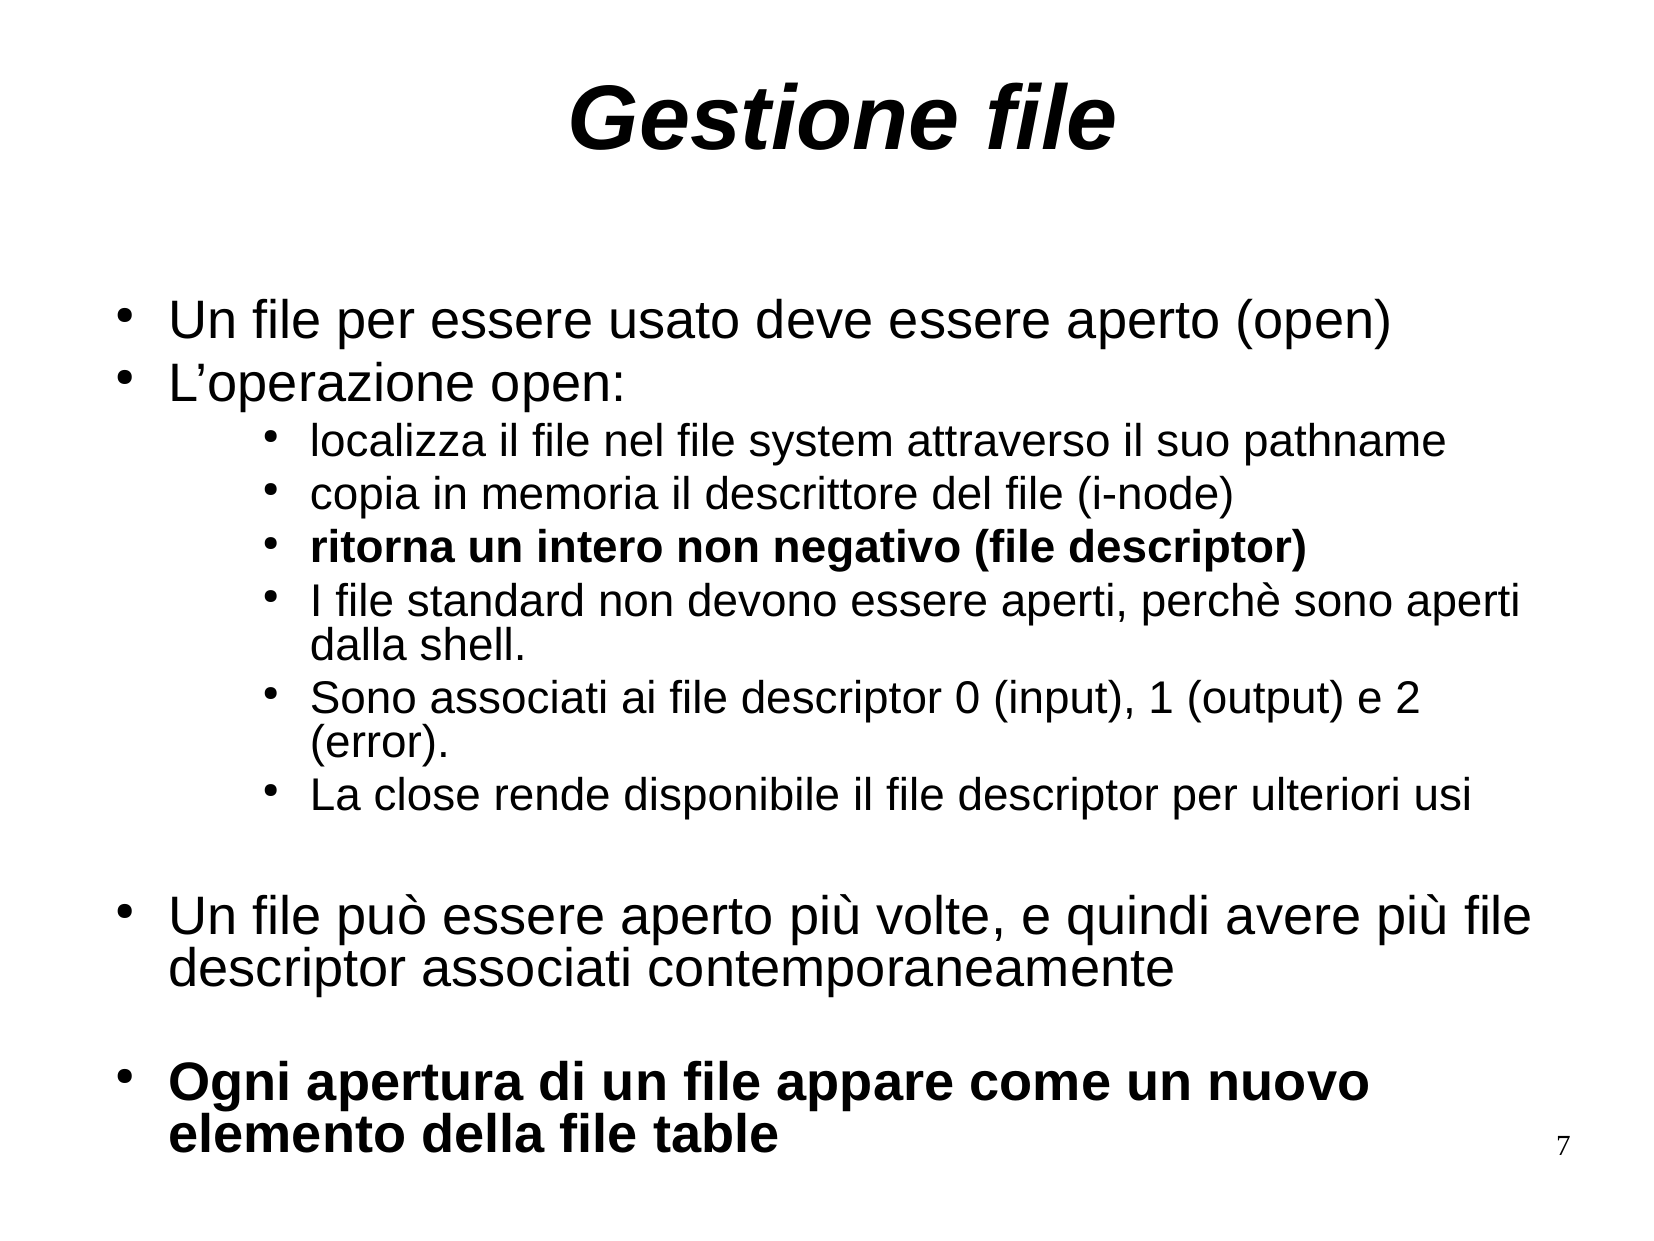

# Gestione file
Un file per essere usato deve essere aperto (open)
L’operazione open:
localizza il file nel file system attraverso il suo pathname
copia in memoria il descrittore del file (i-node)
ritorna un intero non negativo (file descriptor)
I file standard non devono essere aperti, perchè sono aperti dalla shell.
Sono associati ai file descriptor 0 (input), 1 (output) e 2 (error).
La close rende disponibile il file descriptor per ulteriori usi
Un file può essere aperto più volte, e quindi avere più file descriptor associati contemporaneamente
Ogni apertura di un file appare come un nuovo elemento della file table
7